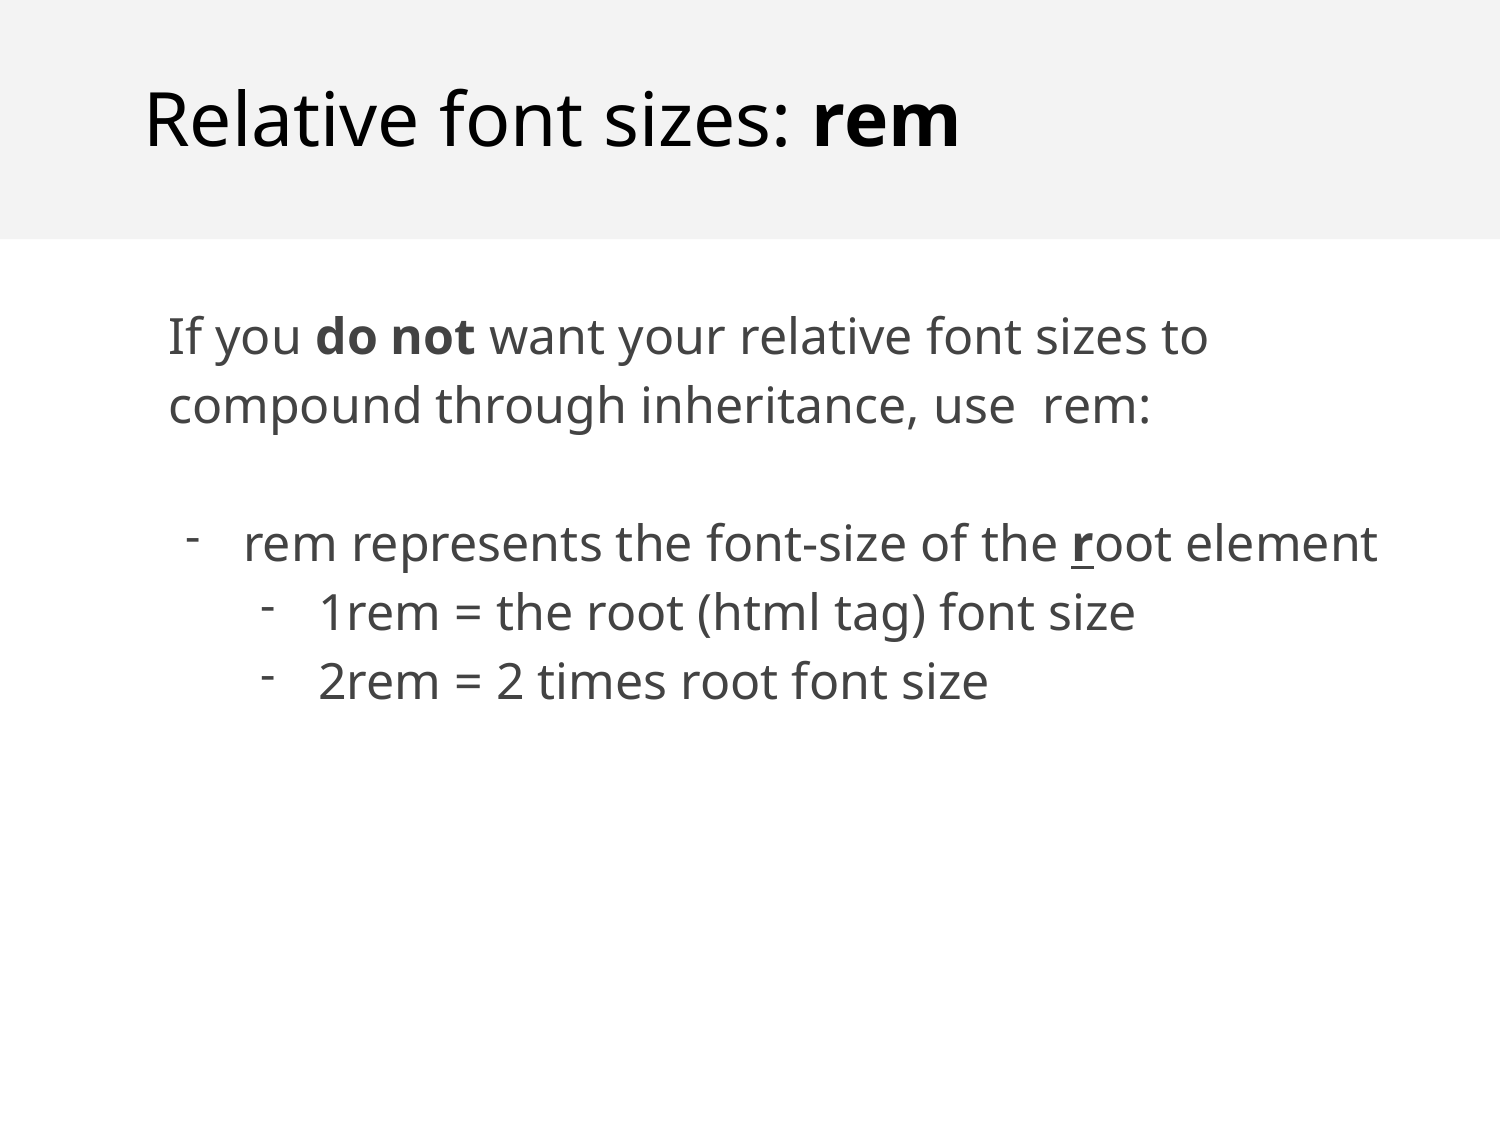

# Relative font sizes: rem
If you do not want your relative font sizes to compound through inheritance, use rem:
rem represents the font-size of the root element
1rem = the root (html tag) font size
2rem = 2 times root font size